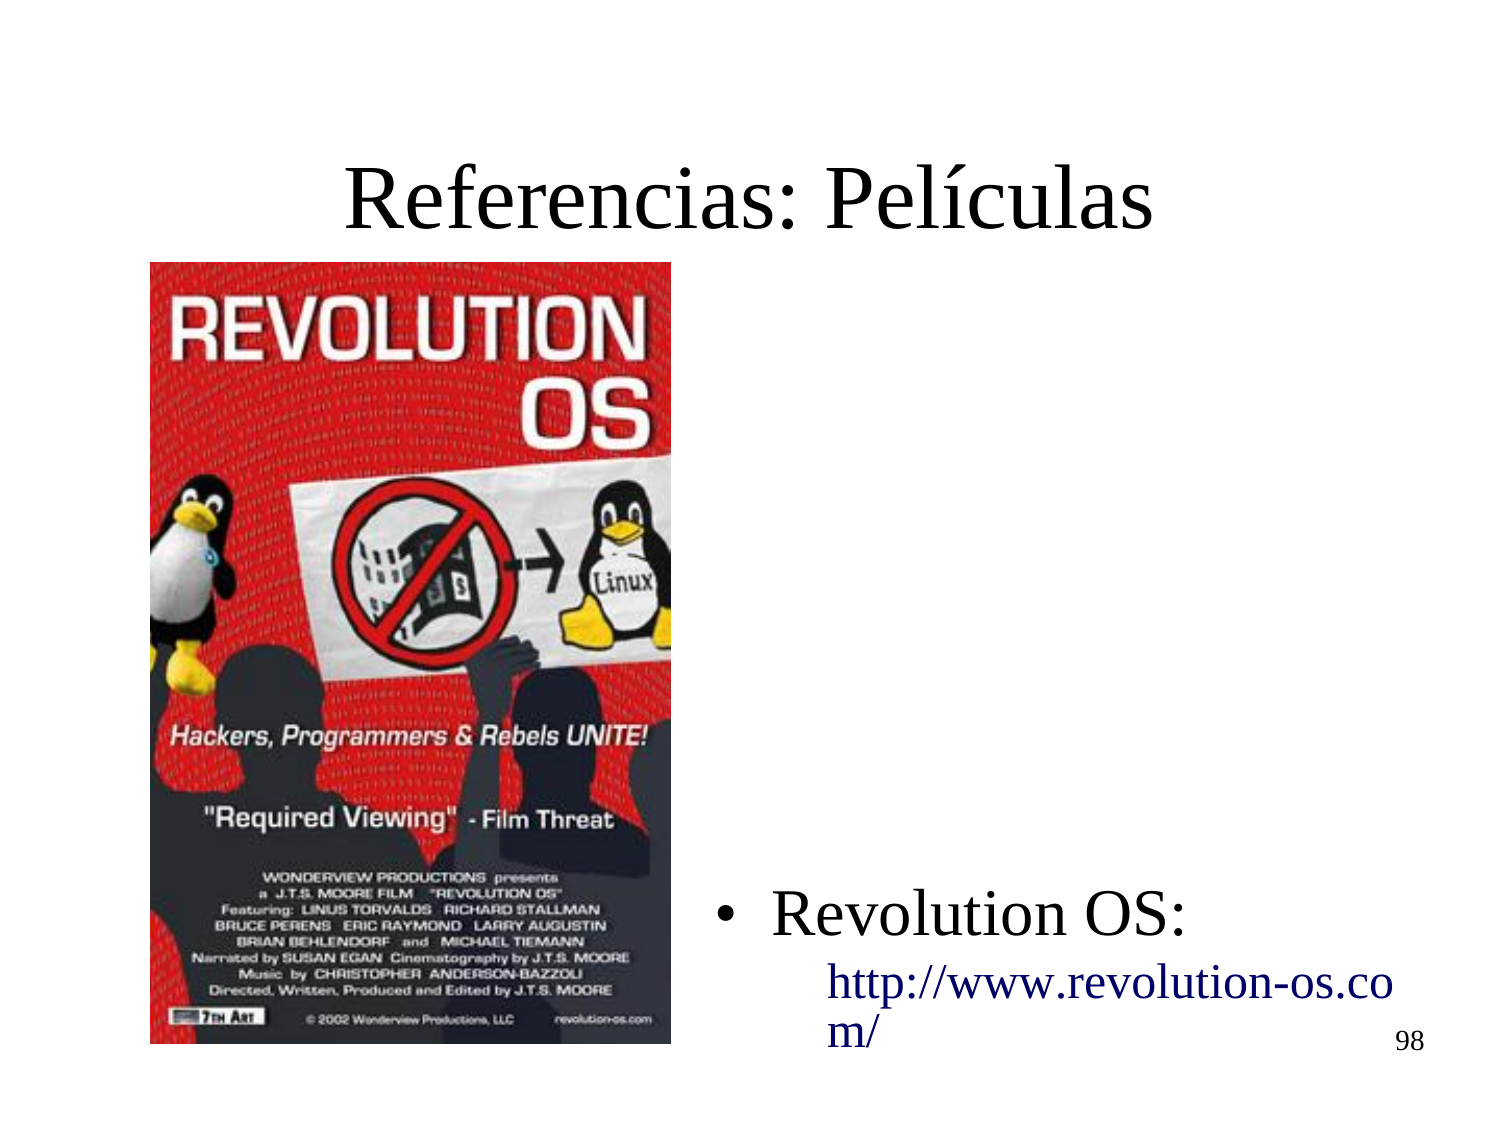

# Referencias: Películas
Revolution OS: http://www.revolution-os.com/
98